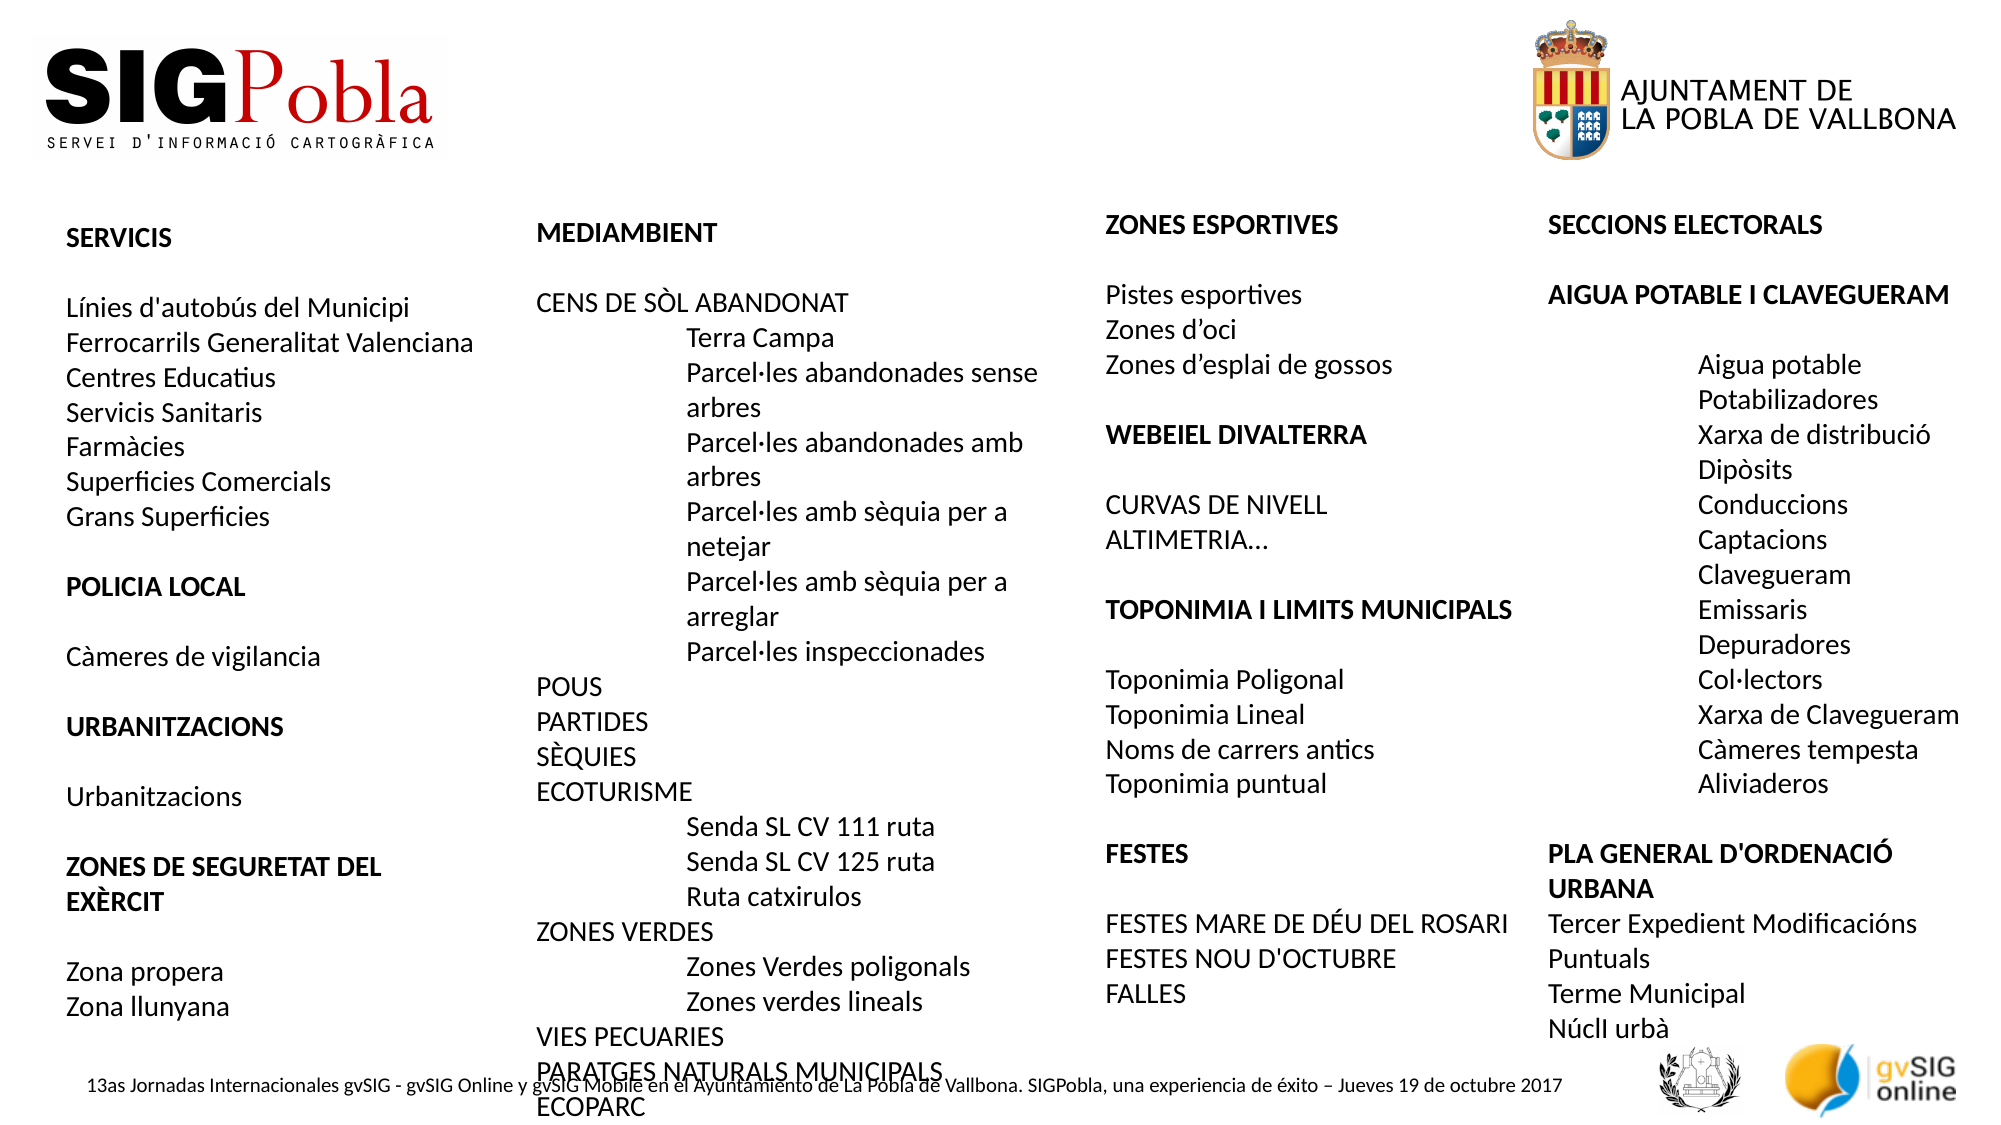

ZONES ESPORTIVES
Pistes esportives
Zones d’oci
Zones d’esplai de gossos
WEBEIEL DIVALTERRA
CURVAS DE NIVELL
ALTIMETRIA…
Toponimia i Limits Municipals
Toponimia Poligonal
Toponimia Lineal
Noms de carrers antics
Toponimia puntual
FESTES
Festes Mare de Déu del Rosari
Festes Nou d'octubre
FALLES
Seccions electorals
AIGUA POTABLE I CLAVEGUERAM
Aigua potable
Potabilizadores
Xarxa de distribució
Dipòsits
Conduccions
Captacions
Clavegueram
Emissaris
Depuradores
Col·lectors
Xarxa de Clavegueram
Càmeres tempesta
Aliviaderos
Pla General d'Ordenació Urbana
Tercer Expedient Modificacións Puntuals
Terme Municipal
NúclI urbà
MEDIAMBIENT
CENS DE SÒL ABANDONAT
Terra Campa
Parcel·les abandonades sense arbres
Parcel·les abandonades amb arbres
Parcel·les amb sèquia per a netejar
Parcel·les amb sèquia per a arreglar
Parcel·les inspeccionades
POUS
PARTIDES
SÈQUIES
ECOTURISME
Senda SL CV 111 ruta
Senda SL CV 125 ruta
Ruta catxirulos
ZONES VERDES
Zones Verdes poligonals
Zones verdes lineals
VIES PECUARIES
PARATGES NATURALS MUNICIPALS
ECOPARC
Catàleg d'arbres de rellevància local
SERVICIS
Línies d'autobús del Municipi
Ferrocarrils Generalitat Valenciana
Centres Educatius
Servicis Sanitaris
Farmàcies
Superficies Comercials
Grans Superficies
POLICIA LOCAL
Càmeres de vigilancia
urbanitzacions
Urbanitzacions
ZONES DE SEGURETAT DEL EXÈRCIT
Zona propera
Zona llunyana
13as Jornadas Internacionales gvSIG - gvSIG Online y gvSIG Mobile en el Ayuntamiento de La Pobla de Vallbona. SIGPobla, una experiencia de éxito – Jueves 19 de octubre 2017